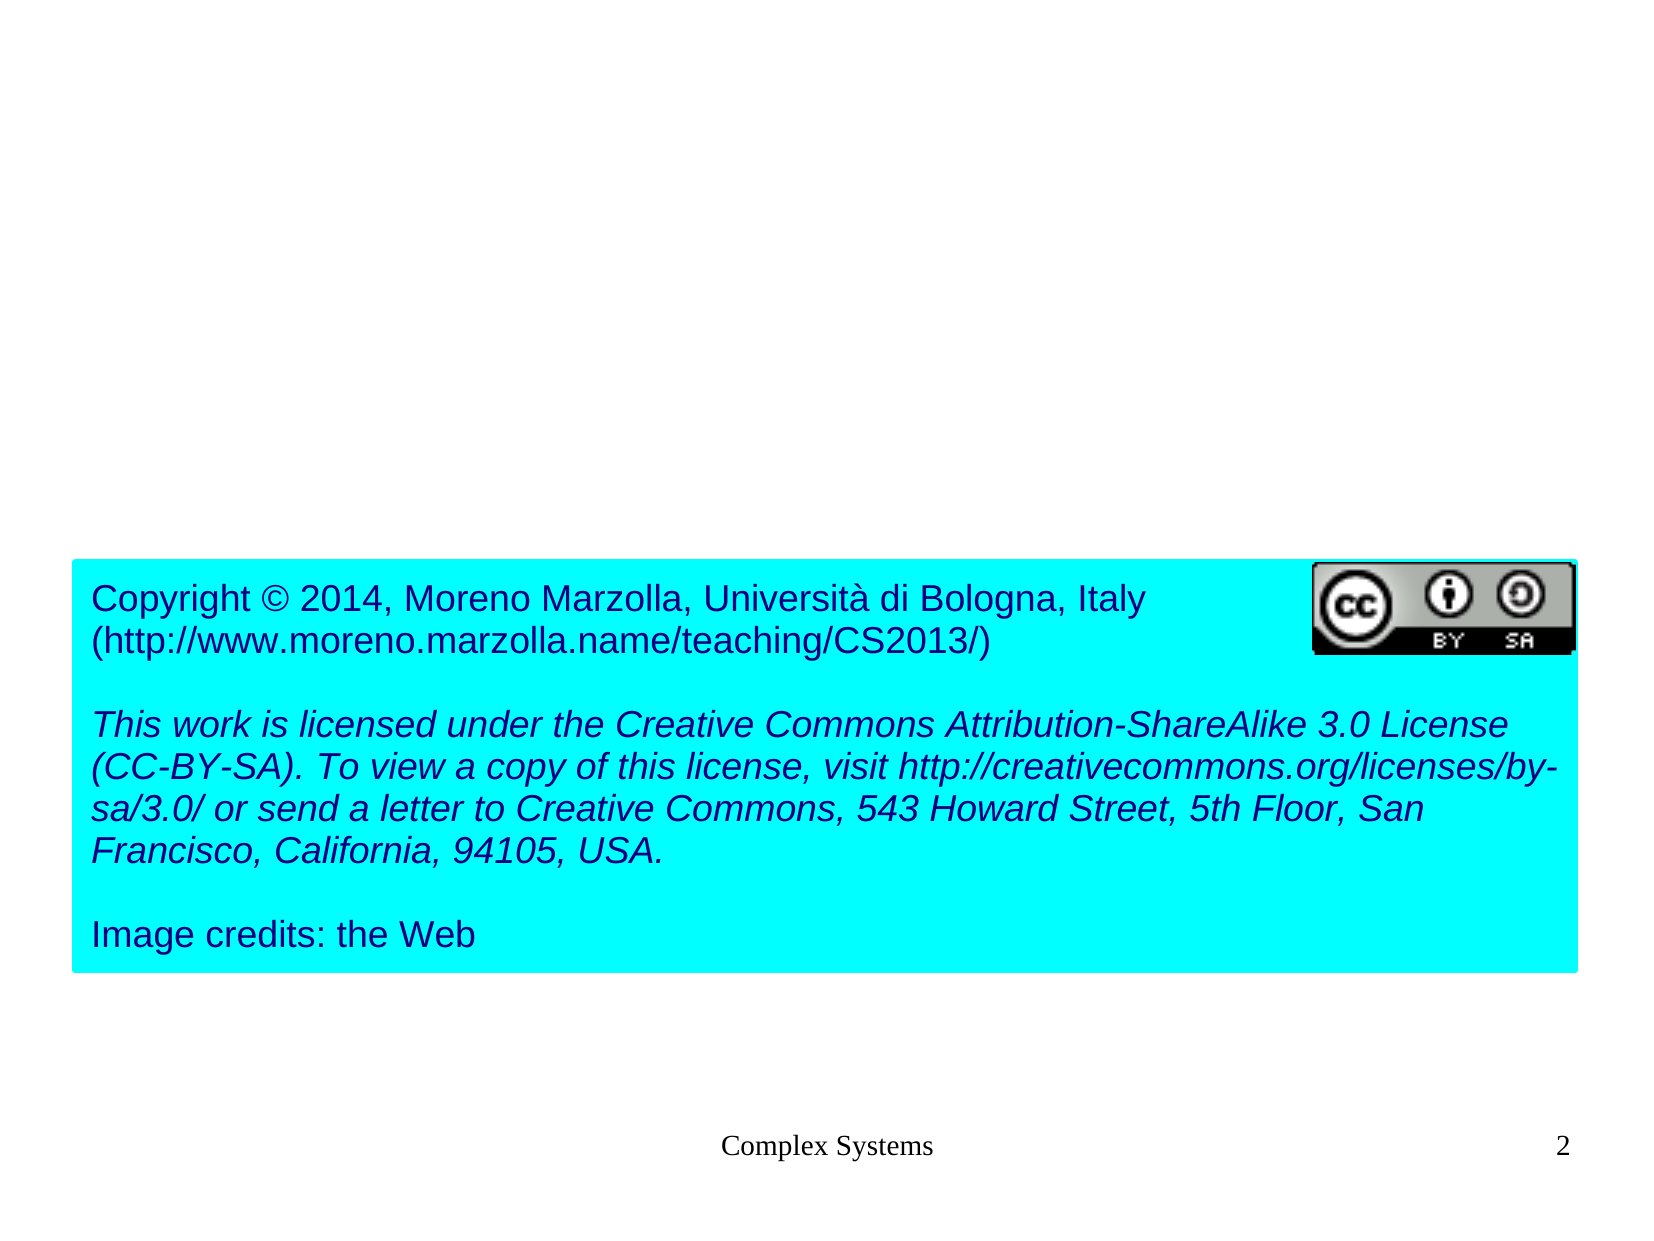

Copyright © 2014, Moreno Marzolla, Università di Bologna, Italy
(http://www.moreno.marzolla.name/teaching/CS2013/)
This work is licensed under the Creative Commons Attribution-ShareAlike 3.0 License (CC-BY-SA). To view a copy of this license, visit http://creativecommons.org/licenses/by-sa/3.0/ or send a letter to Creative Commons, 543 Howard Street, 5th Floor, San Francisco, California, 94105, USA.
Image credits: the Web
Complex Systems
2